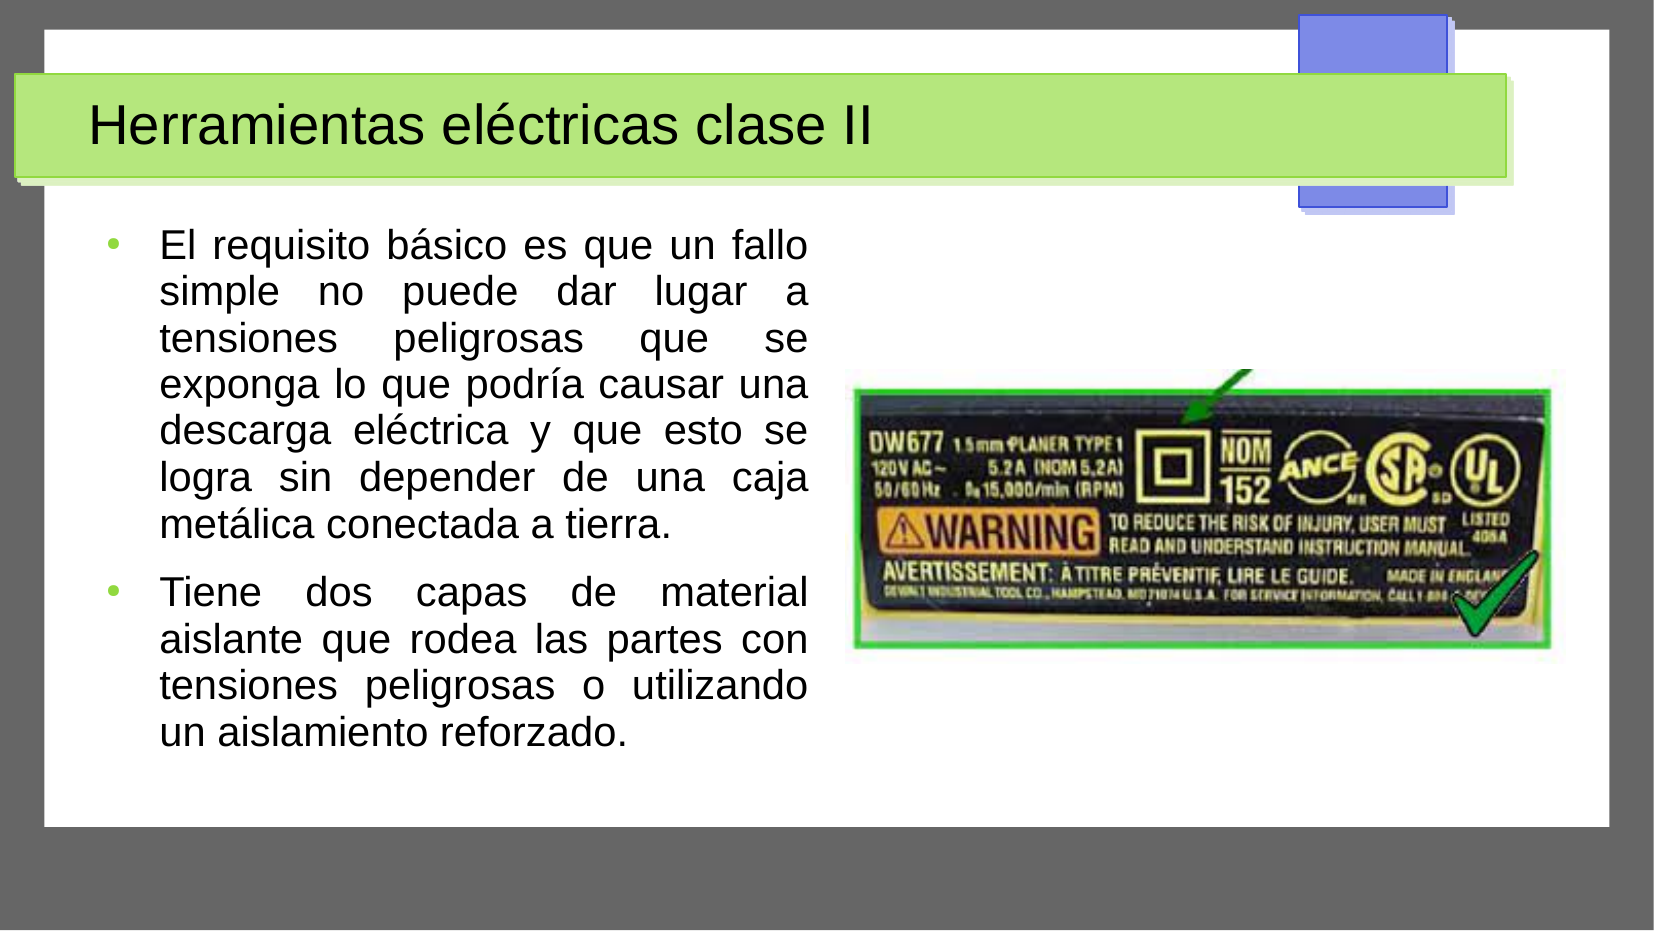

# Herramientas eléctricas clase II
El requisito básico es que un fallo simple no puede dar lugar a tensiones peligrosas que se exponga lo que podría causar una descarga eléctrica y que esto se logra sin depender de una caja metálica conectada a tierra.
Tiene dos capas de material aislante que rodea las partes con tensiones peligrosas o utilizando un aislamiento reforzado.